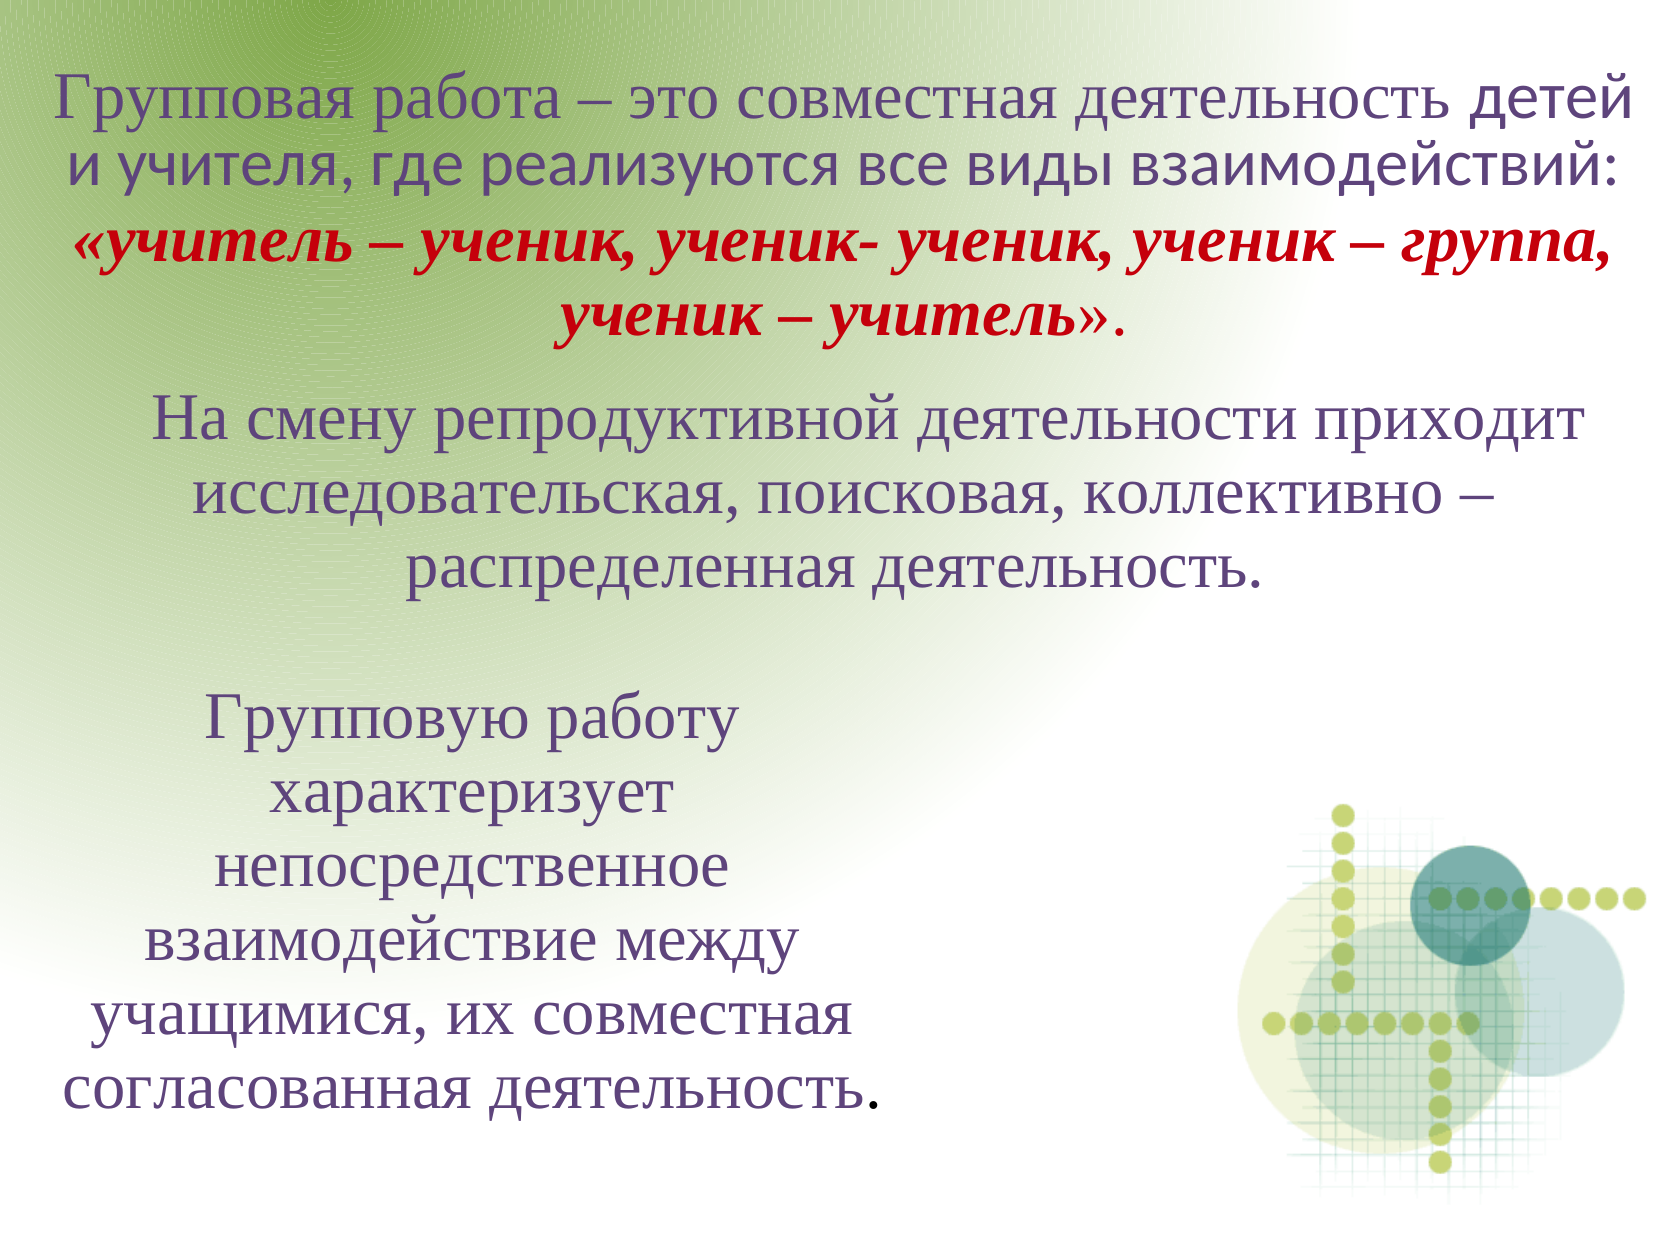

# Групповая работа – это совместная деятельность детей и учителя, где реализуются все виды взаимодействий: «учитель – ученик, ученик- ученик, ученик – группа, ученик – учитель».
 На смену репродуктивной деятельности приходит исследовательская, поисковая, коллективно – распределенная деятельность.
Групповую работу характеризует непосредственное взаимодействие между учащимися, их совместная согласованная деятельность.